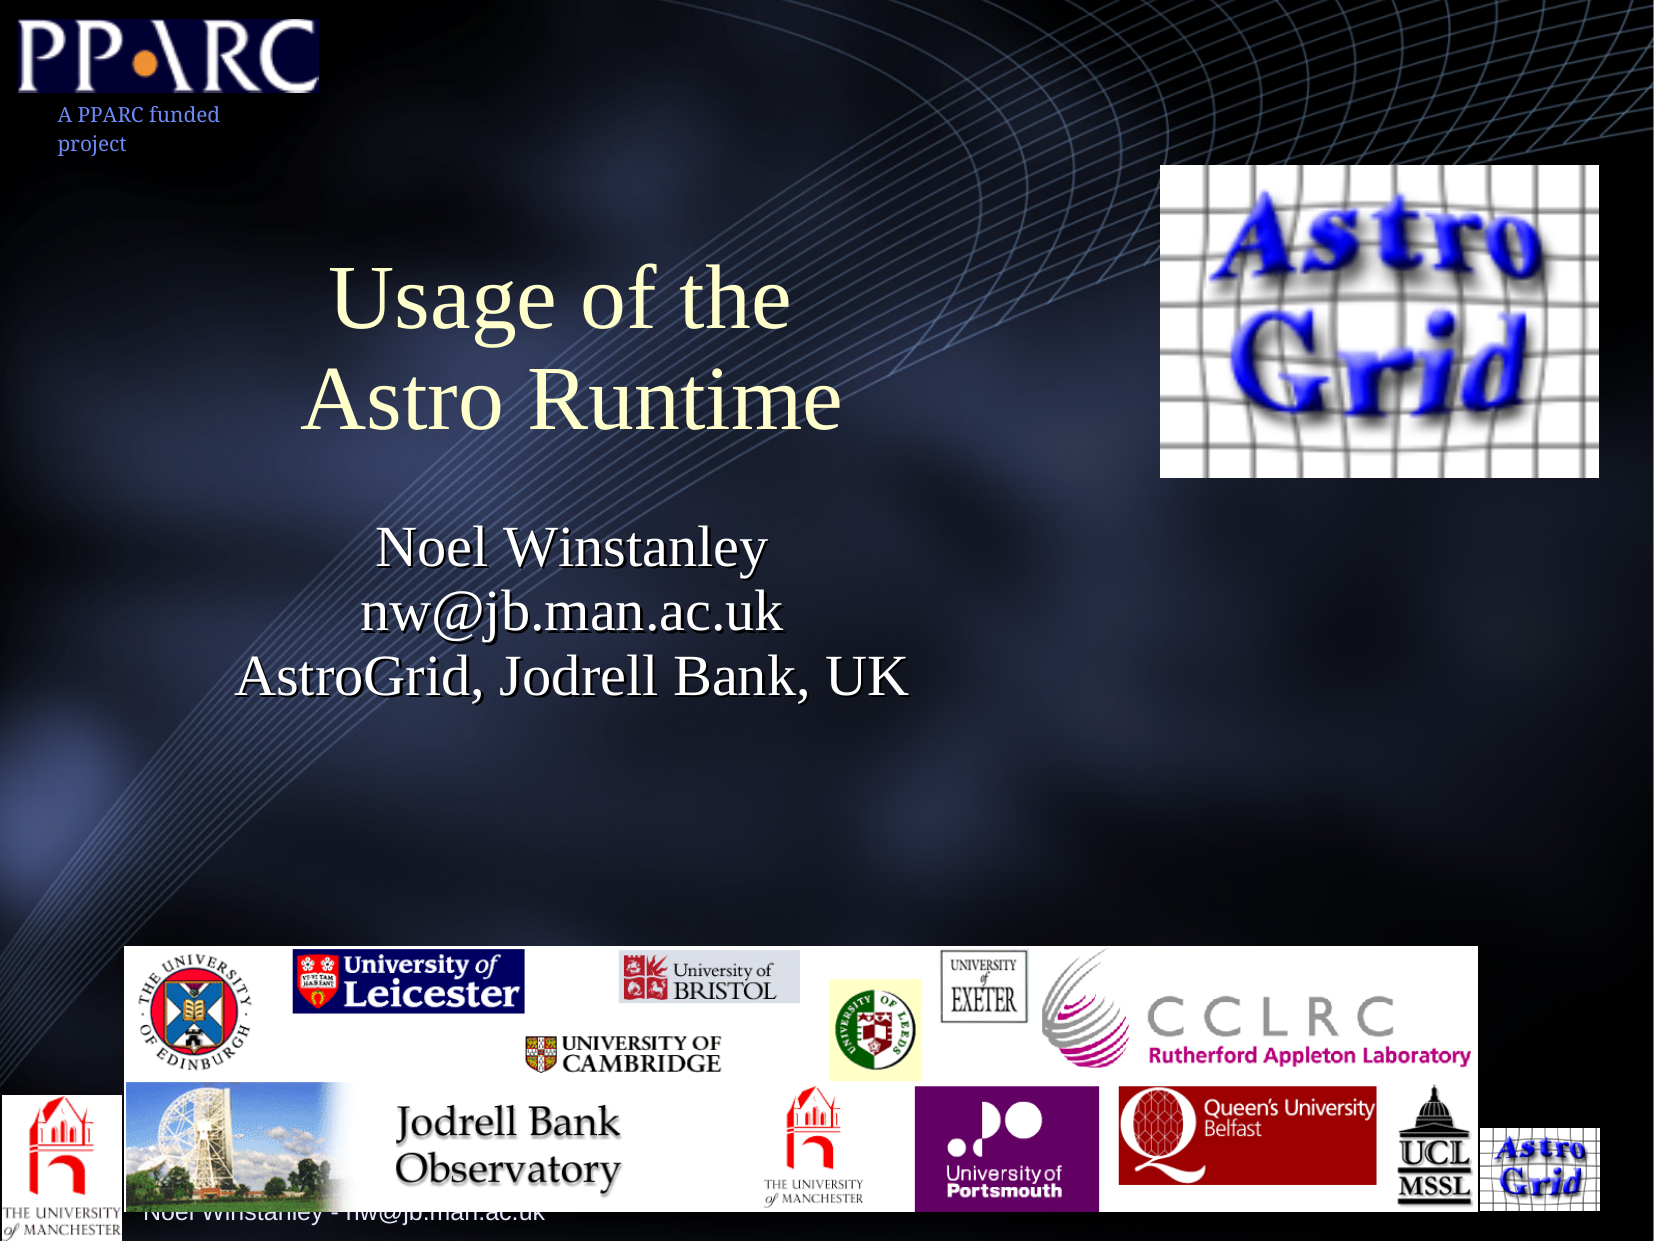

A PPARC funded project
# Usage of the Astro Runtime Noel Winstanley nw@jb.man.ac.uk AstroGrid, Jodrell Bank, UK